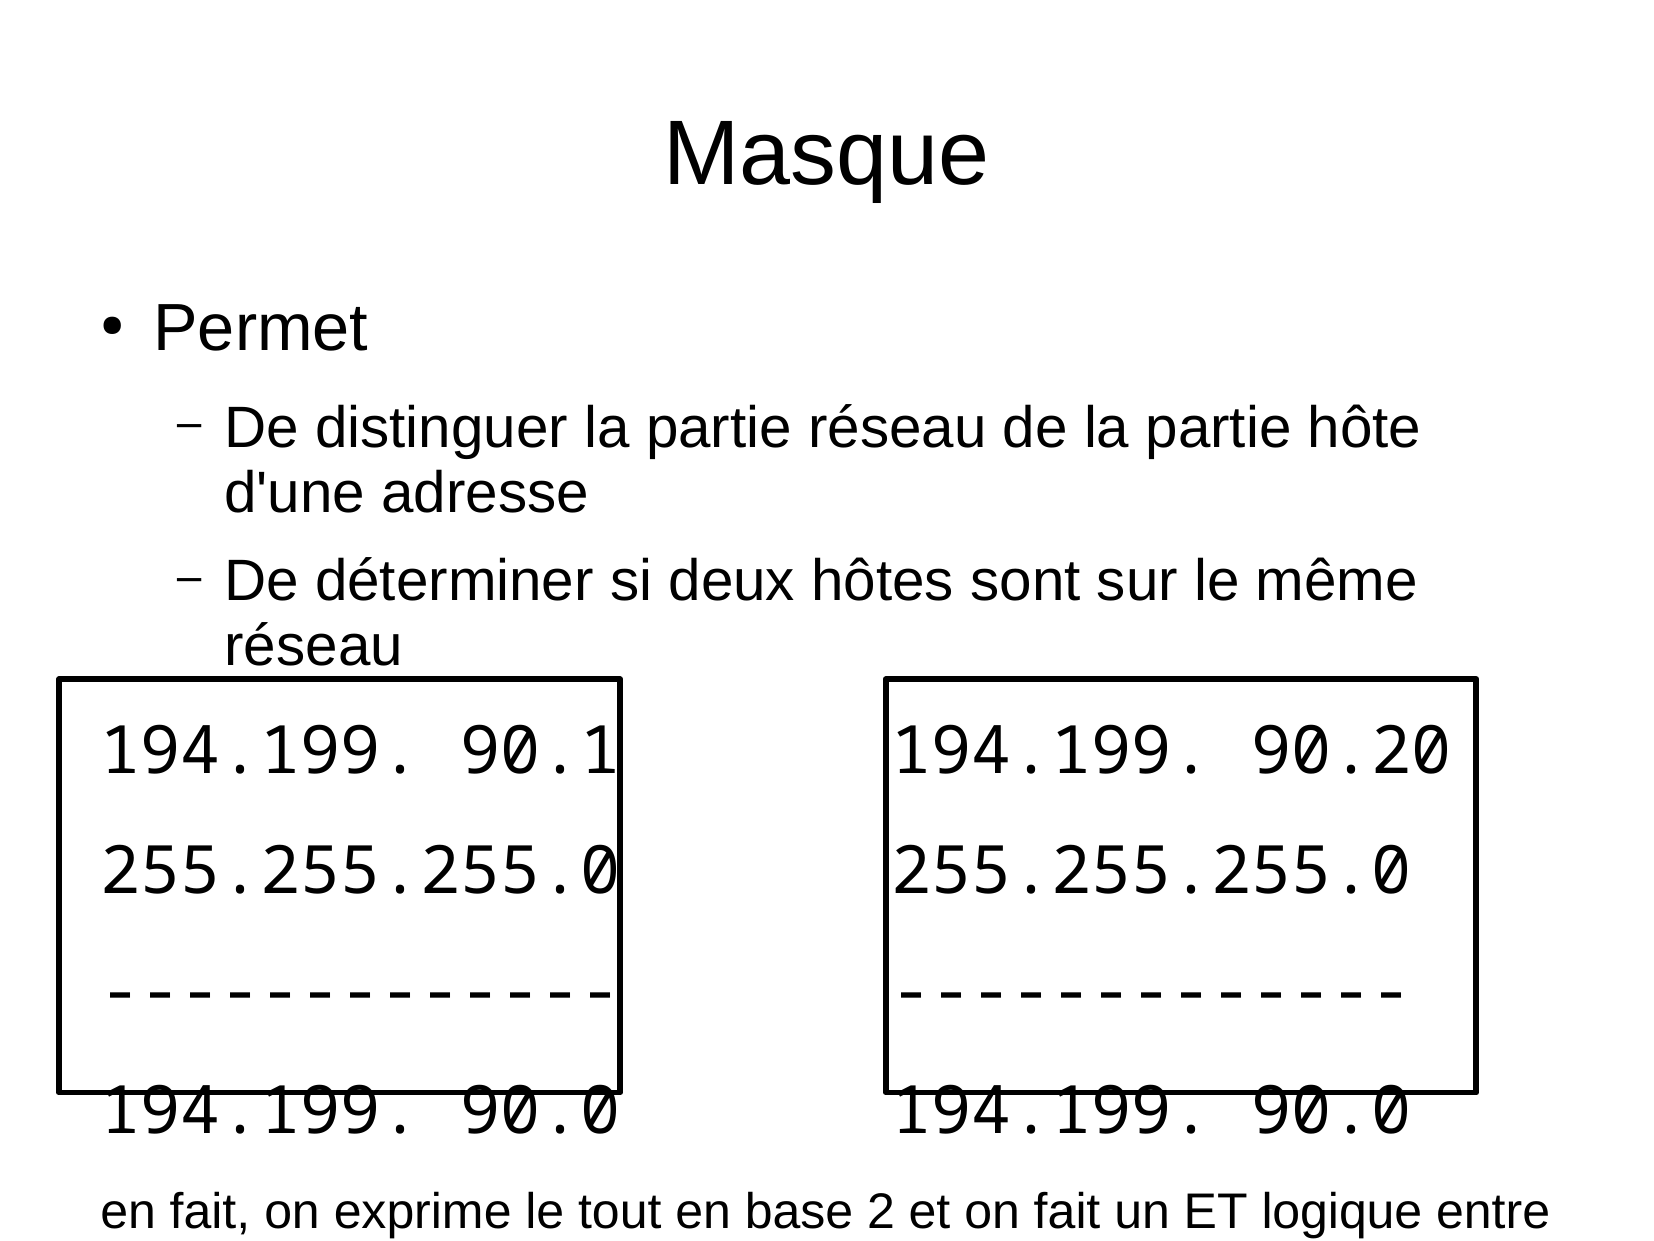

# Masque
Permet
De distinguer la partie réseau de la partie hôte d'une adresse
De déterminer si deux hôtes sont sur le même réseau
194.199. 90.1				194.199. 90.20
255.255.255.0				255.255.255.0
-------------				-------------
194.199. 90.0				194.199. 90.0
en fait, on exprime le tout en base 2 et on fait un ET logique entre adresse et masque